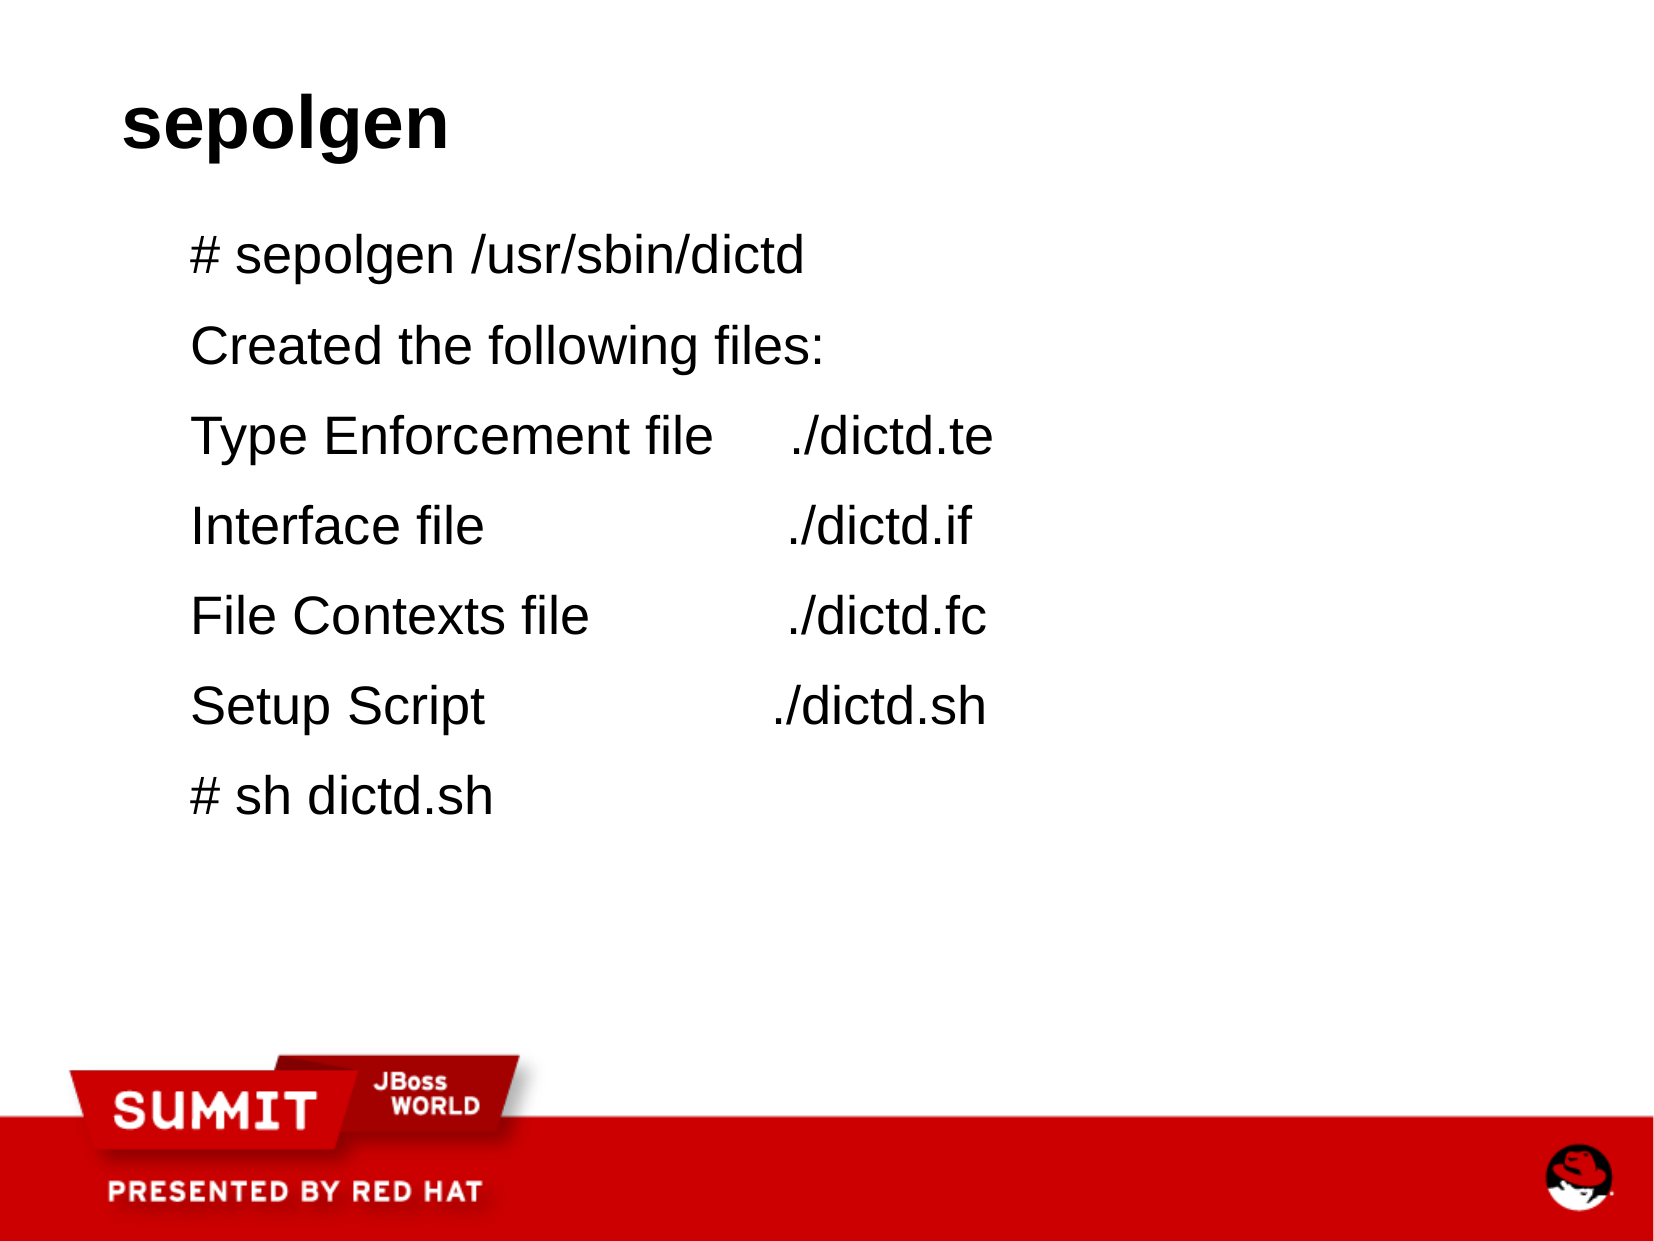

# sepolgen
# sepolgen /usr/sbin/dictd
Created the following files:
Type Enforcement file ./dictd.te
Interface file 		./dictd.if
File Contexts file 	./dictd.fc
Setup Script 	 ./dictd.sh
# sh dictd.sh